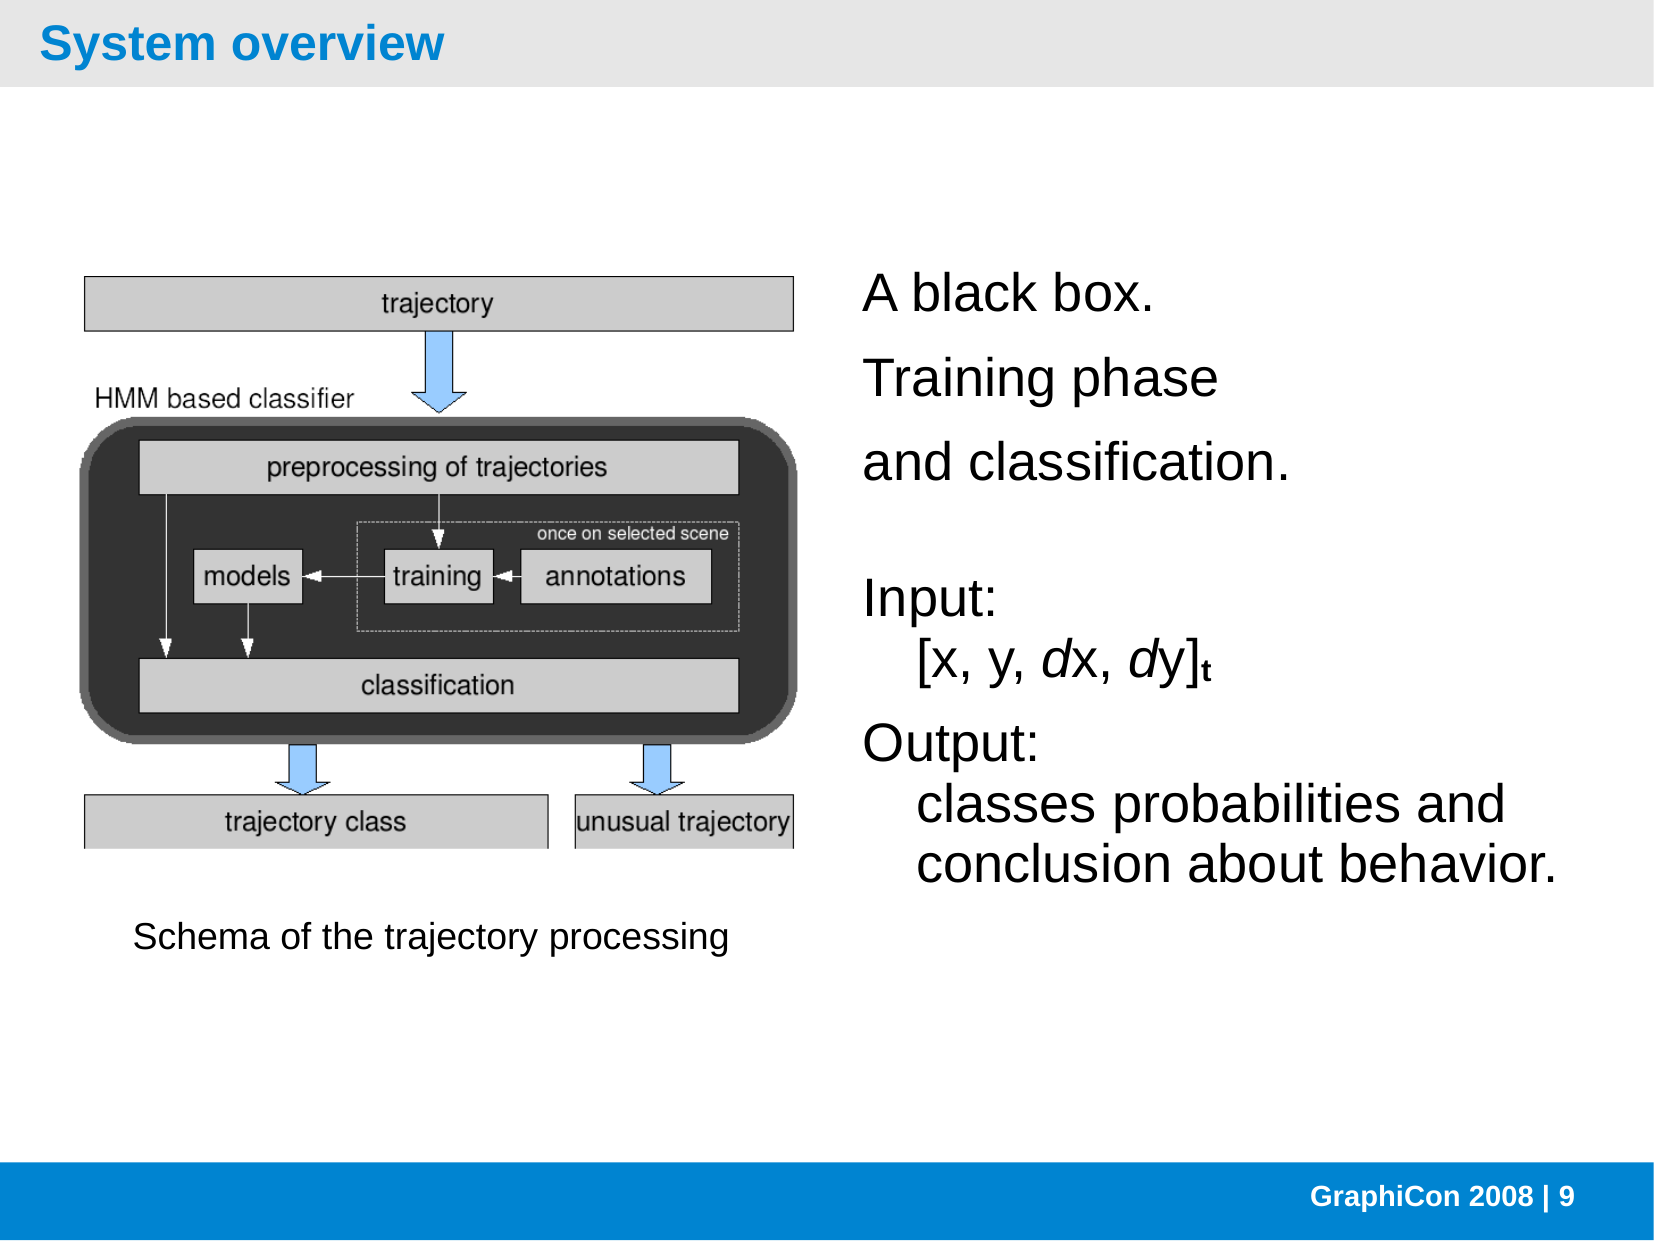

# System overview
A black box.
Training phase
and classification.
Input:
[x, y, dx, dy]t
Output:
classes probabilities and conclusion about behavior.
Schema of the trajectory processing